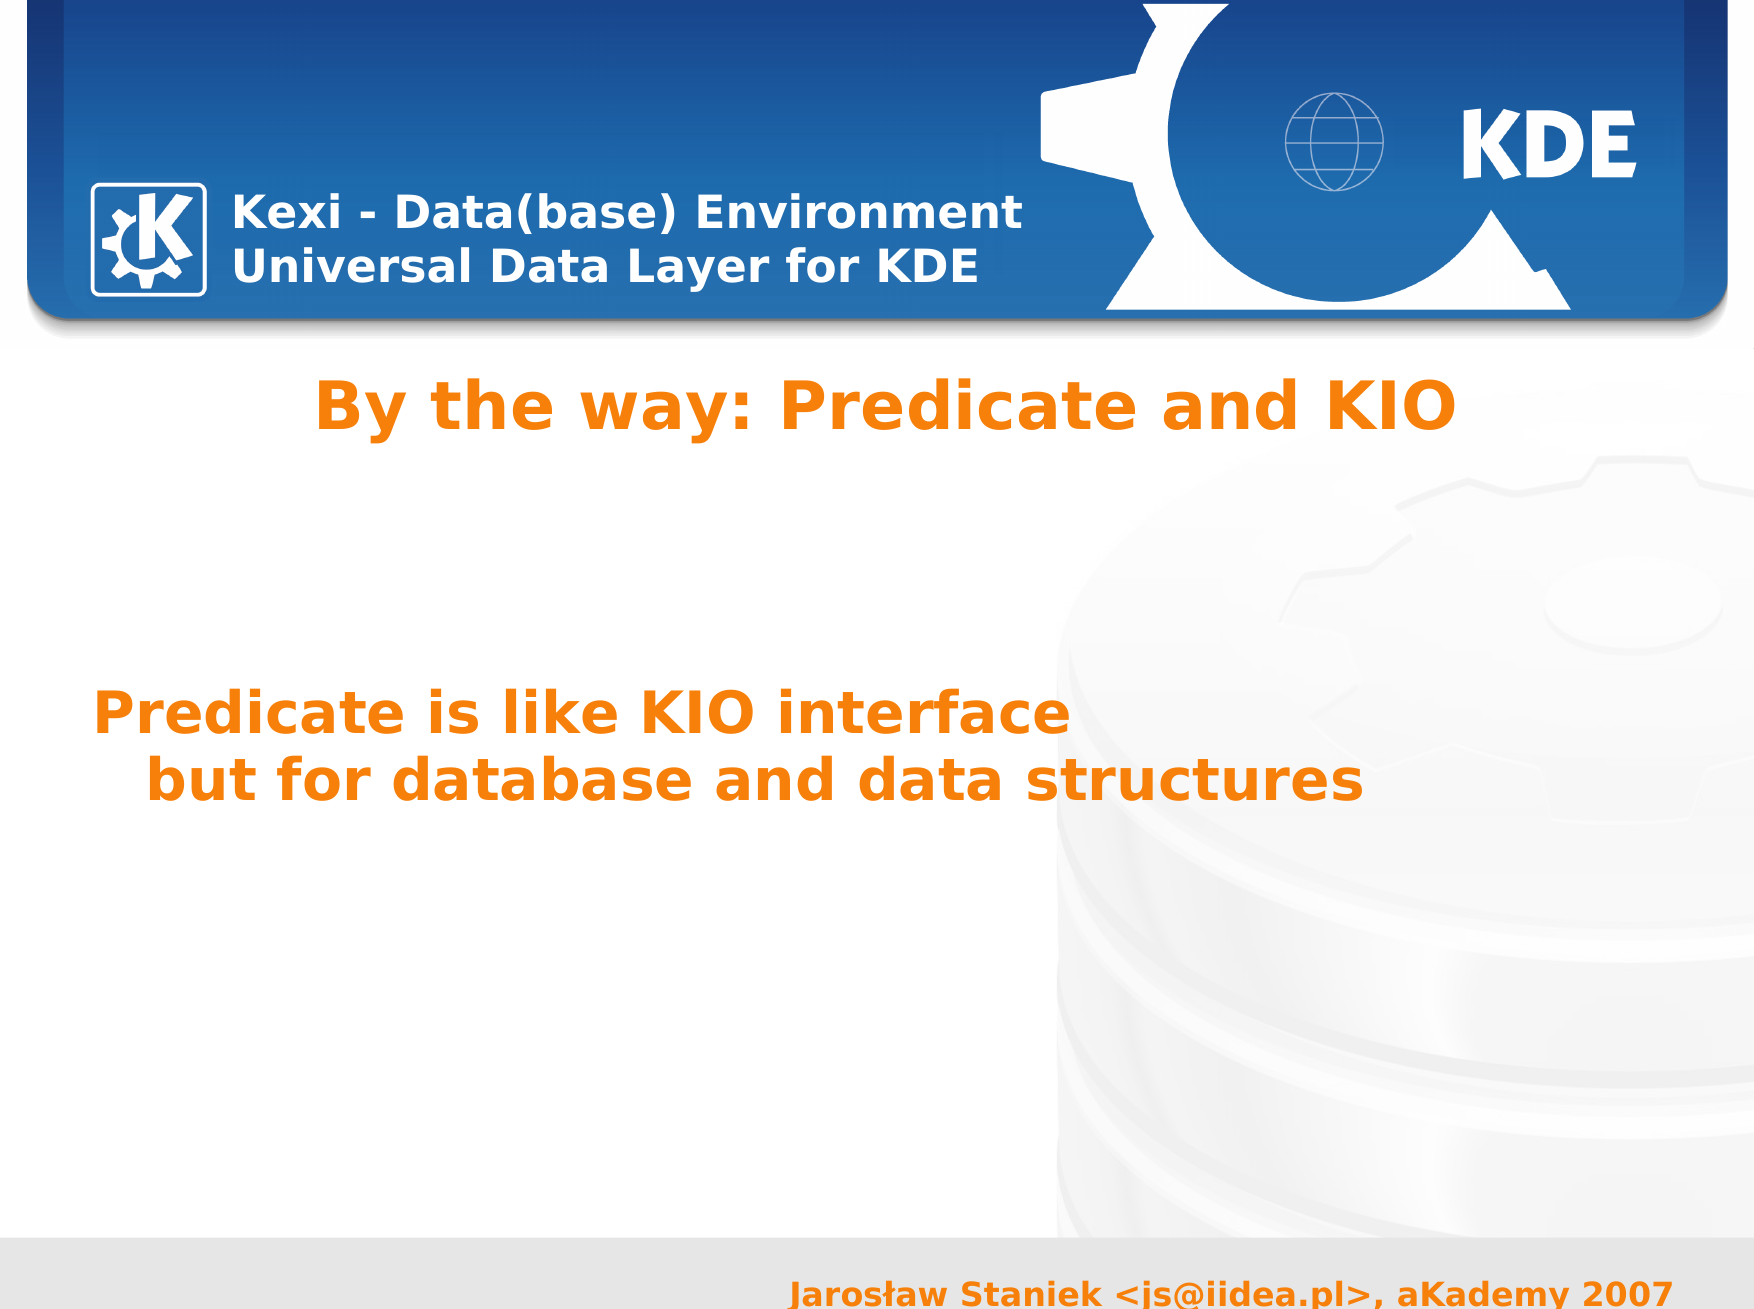

# By the way: Predicate and KIO
Predicate is like KIO interface
but for database and data structures